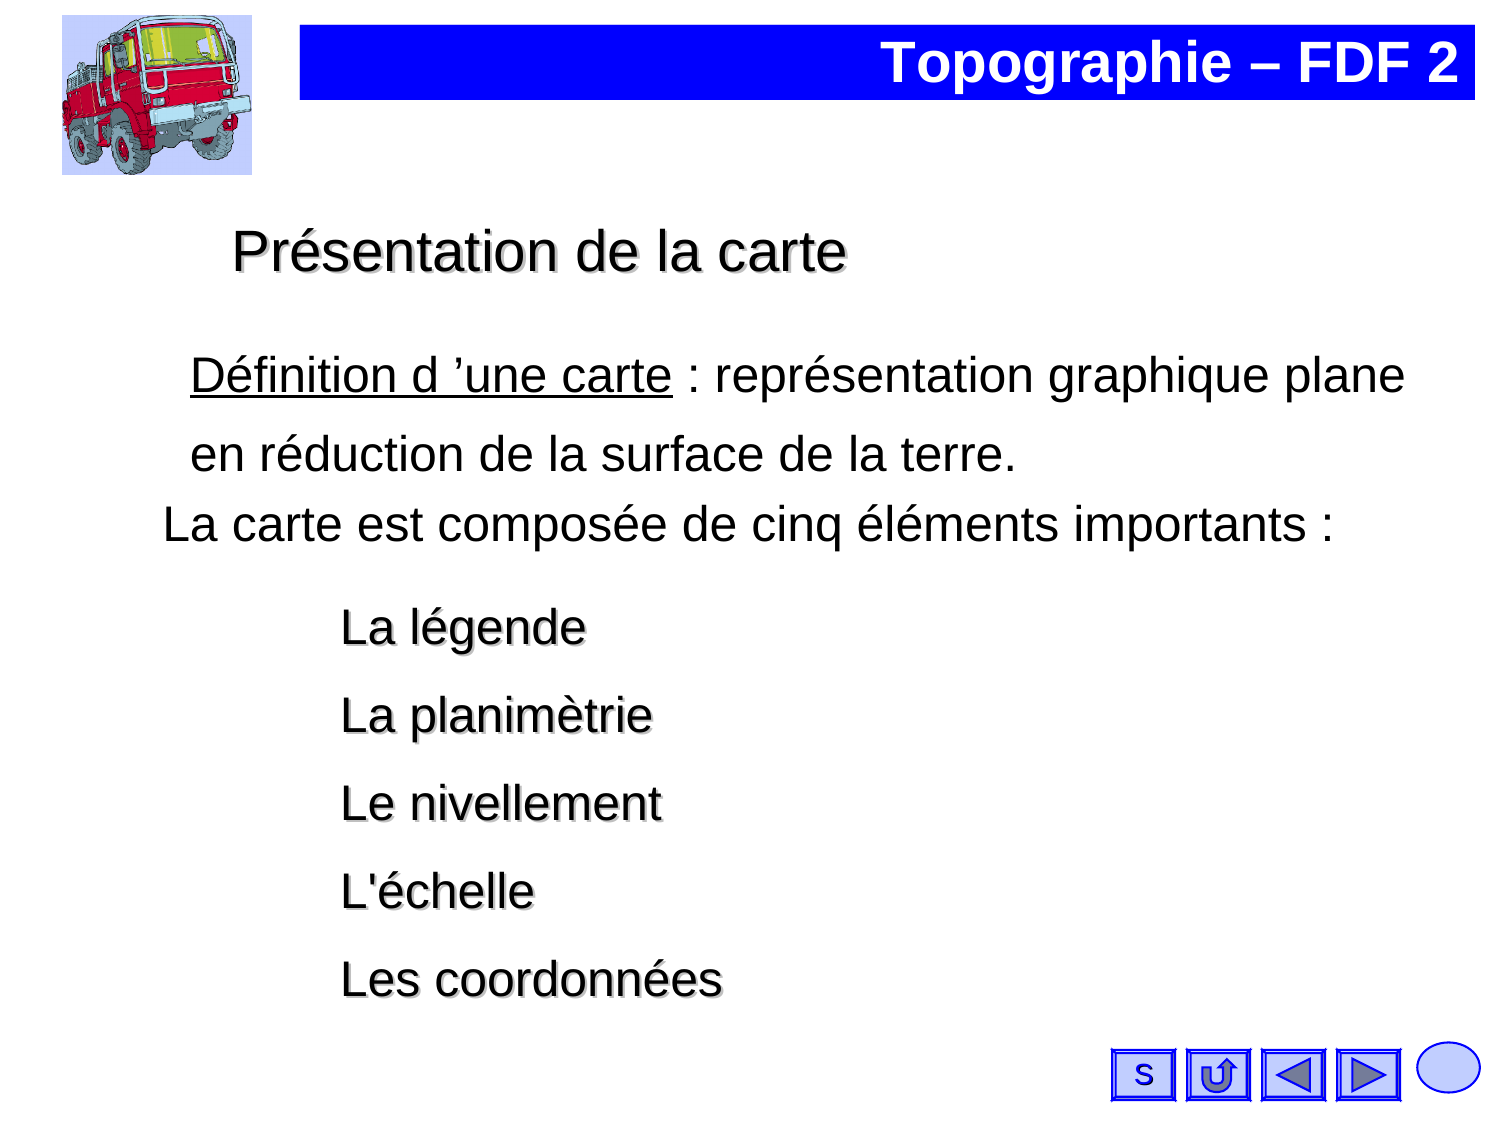

Topographie – FDF 2
Présentation de la carte
Définition d ’une carte : représentation graphique plane
en réduction de la surface de la terre.
La carte est composée de cinq éléments importants :
 La légende
 La planimètrie
 Le nivellement
 L'échelle
 Les coordonnées